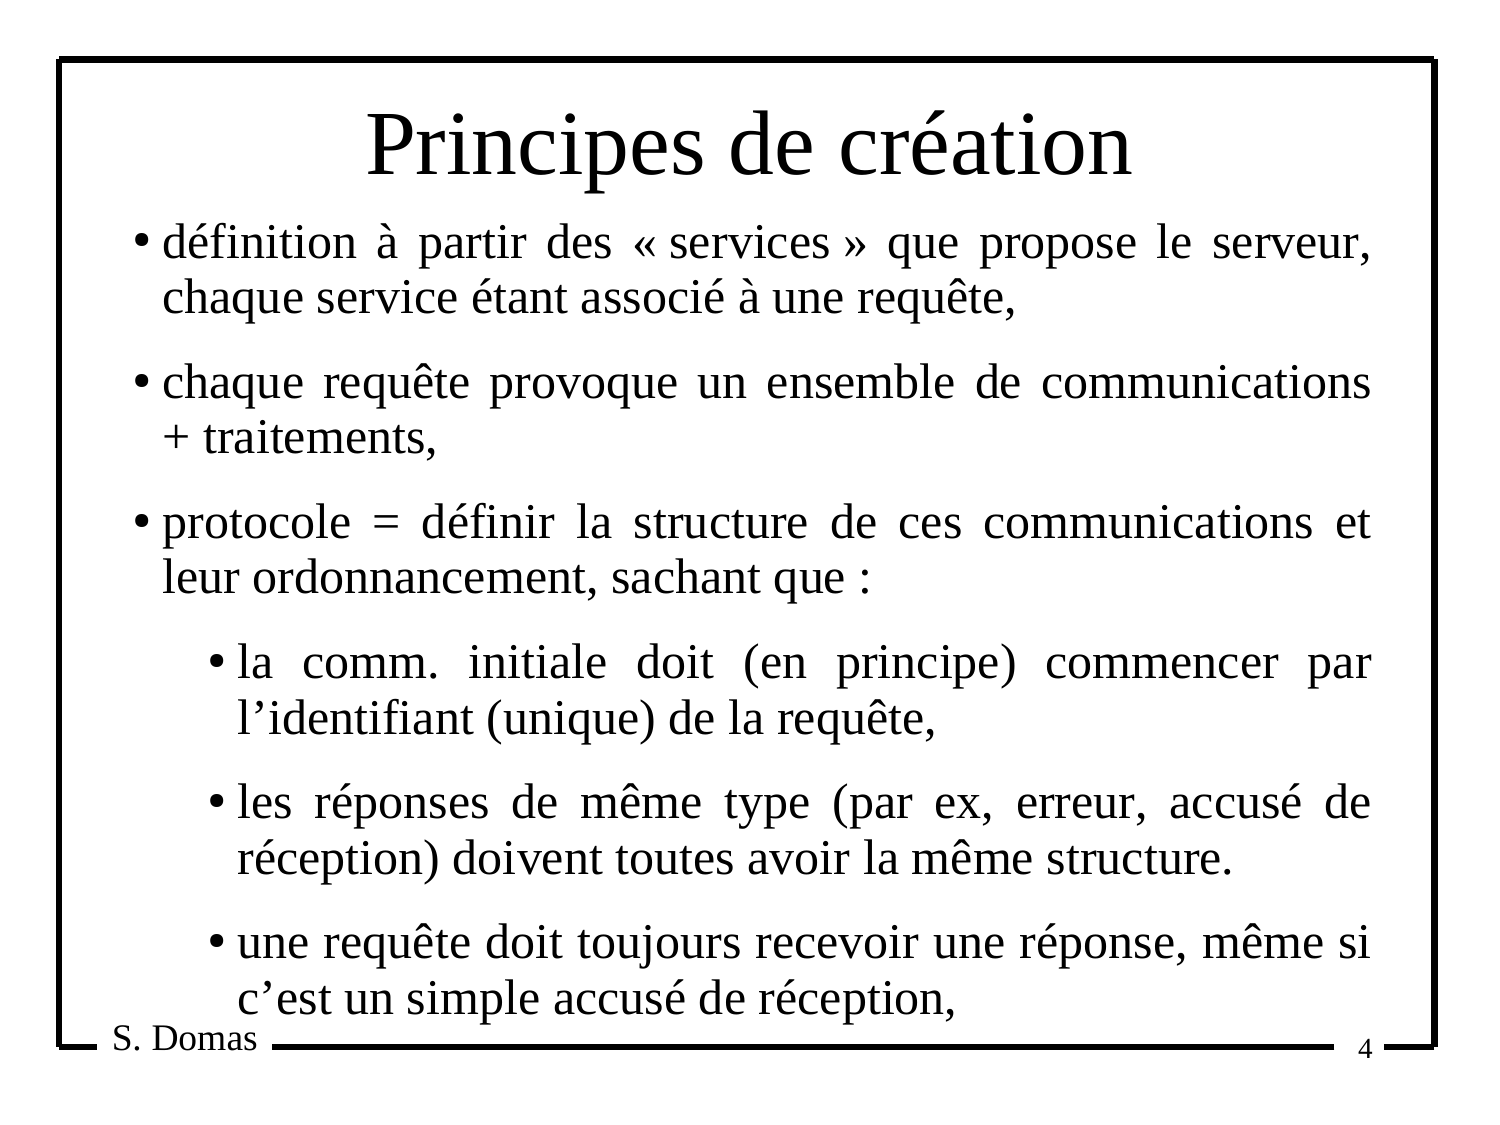

# Principes de création
S. Domas
définition à partir des « services » que propose le serveur, chaque service étant associé à une requête,
chaque requête provoque un ensemble de communications + traitements,
protocole = définir la structure de ces communications et leur ordonnancement, sachant que :
la comm. initiale doit (en principe) commencer par l’identifiant (unique) de la requête,
les réponses de même type (par ex, erreur, accusé de réception) doivent toutes avoir la même structure.
une requête doit toujours recevoir une réponse, même si c’est un simple accusé de réception,
4